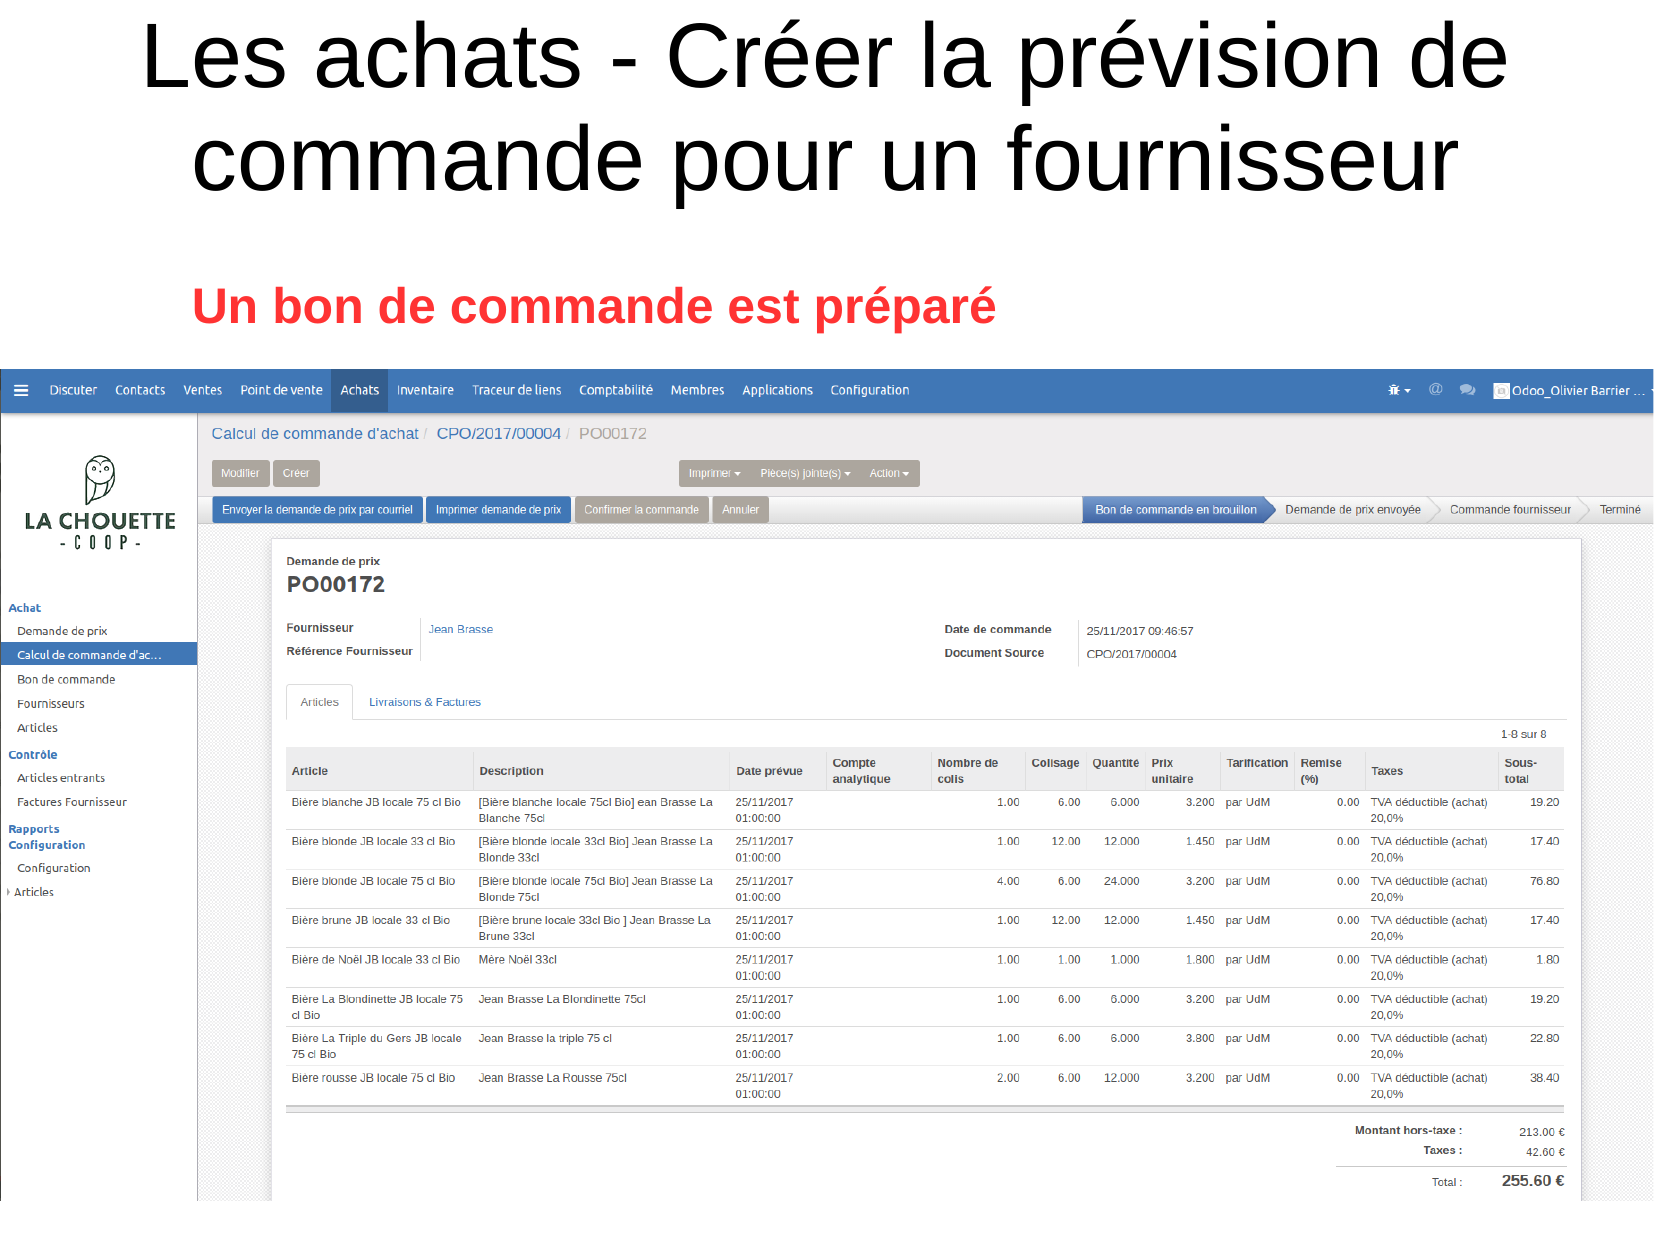

# Les achats - Créer la prévision de commande pour un fournisseur
Un bon de commande est préparé